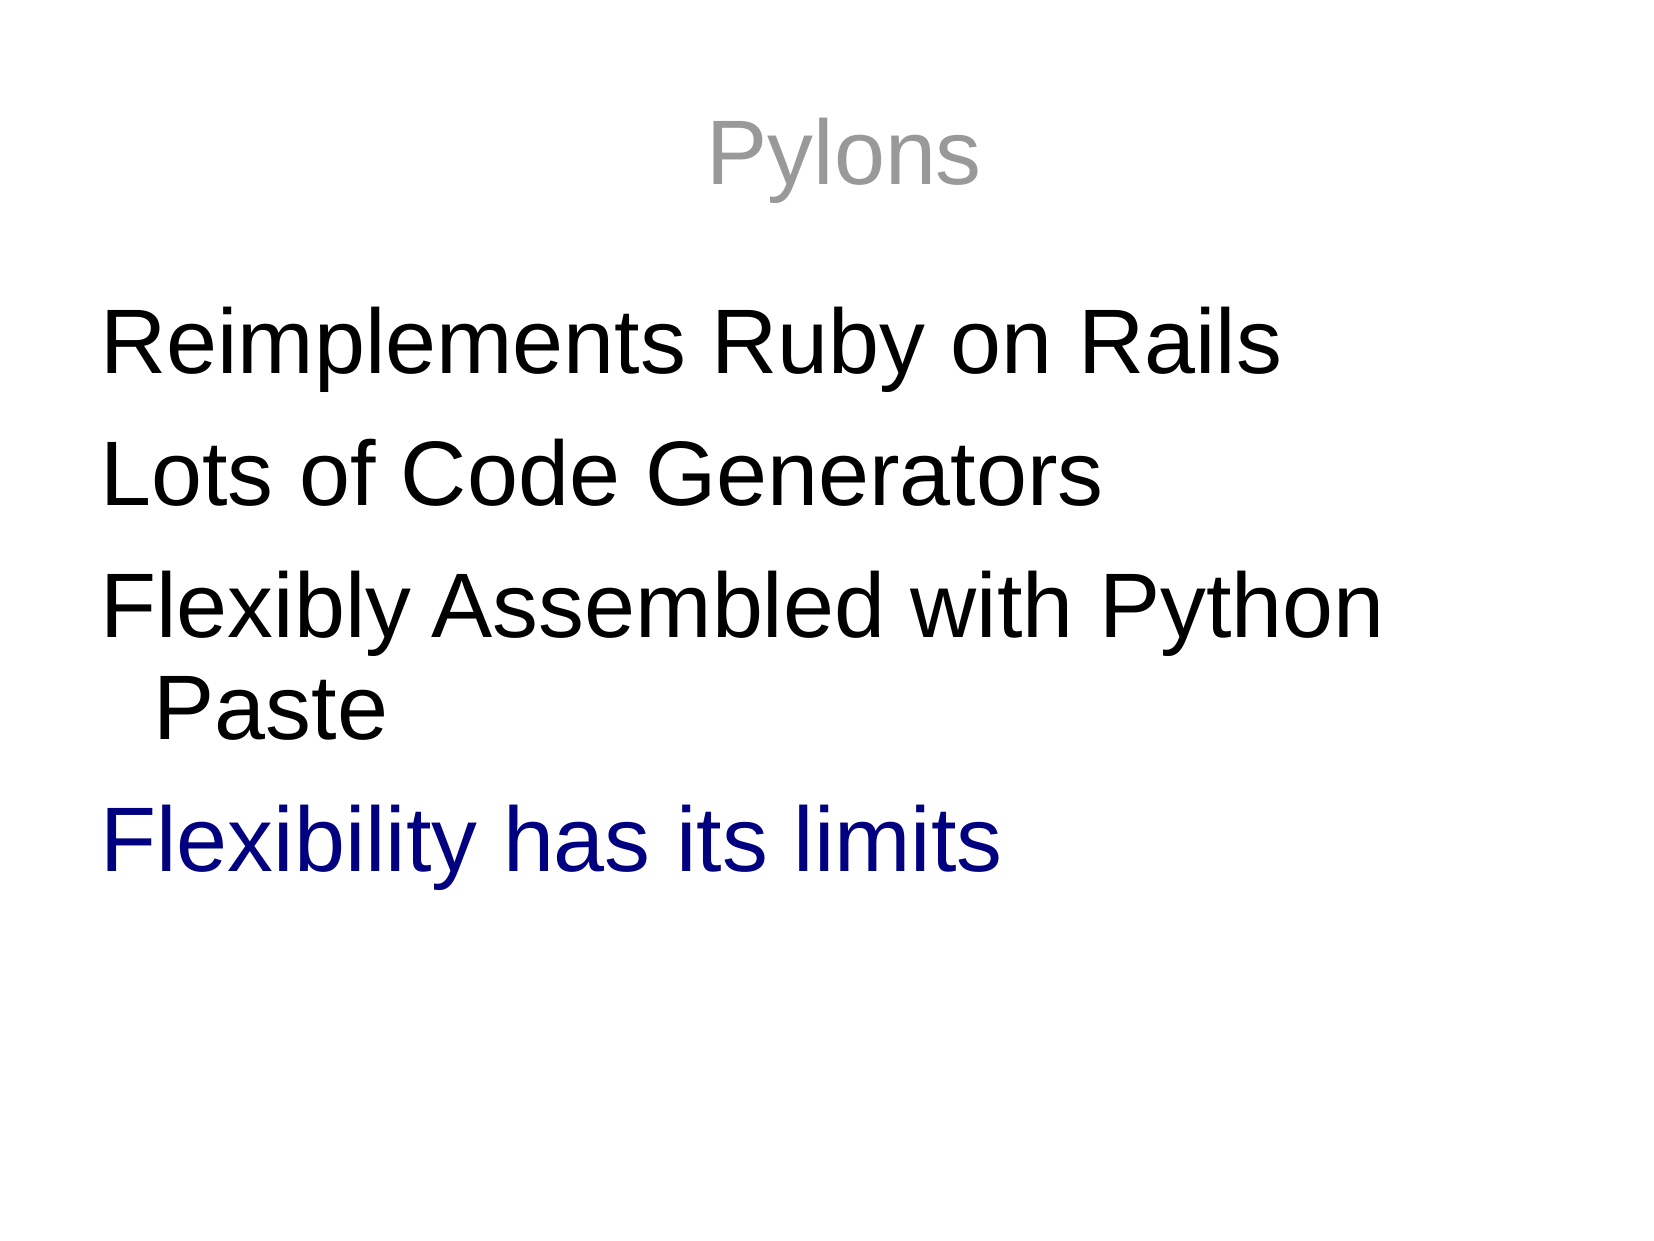

# Pylons
Reimplements Ruby on Rails
Lots of Code Generators
Flexibly Assembled with Python Paste
Flexibility has its limits